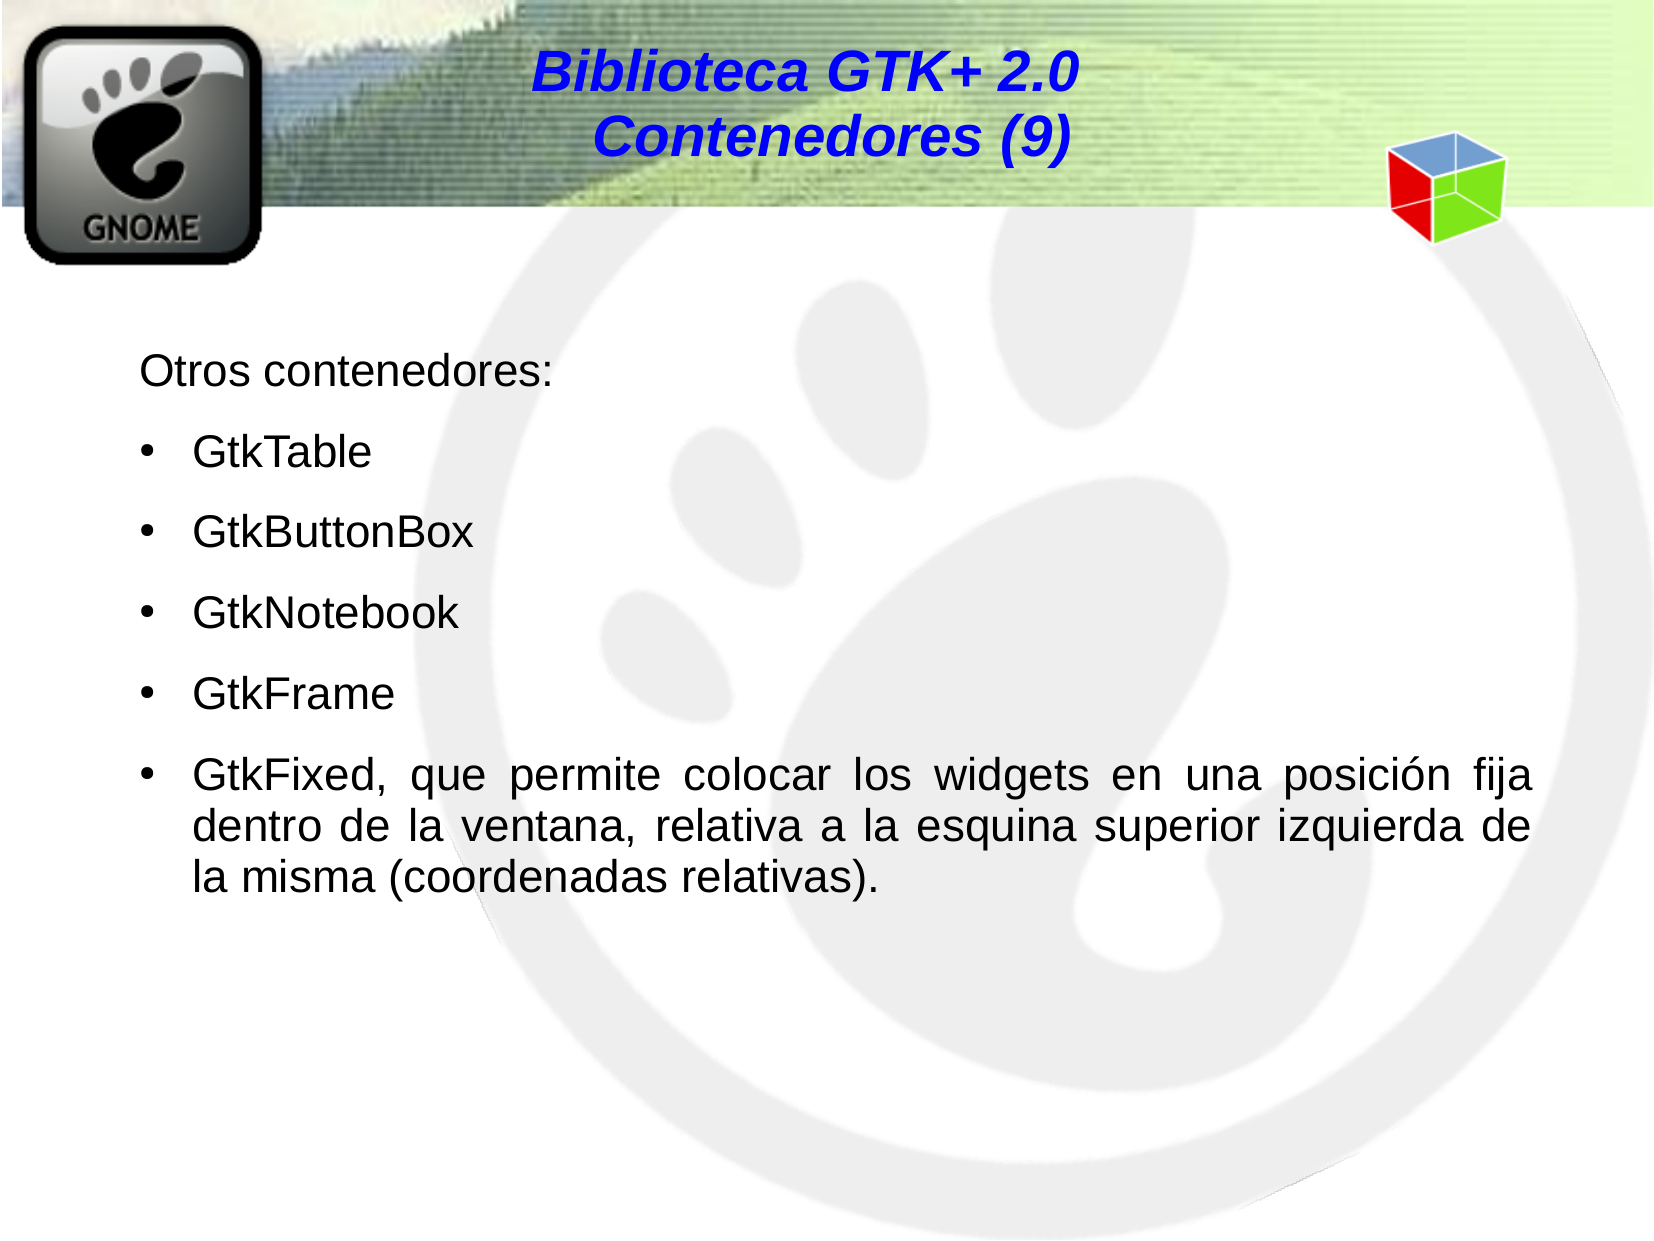

# Biblioteca GTK+ 2.0 Contenedores (9)
Otros contenedores:
GtkTable
GtkButtonBox
GtkNotebook
GtkFrame
GtkFixed, que permite colocar los widgets en una posición fija dentro de la ventana, relativa a la esquina superior izquierda de la misma (coordenadas relativas).